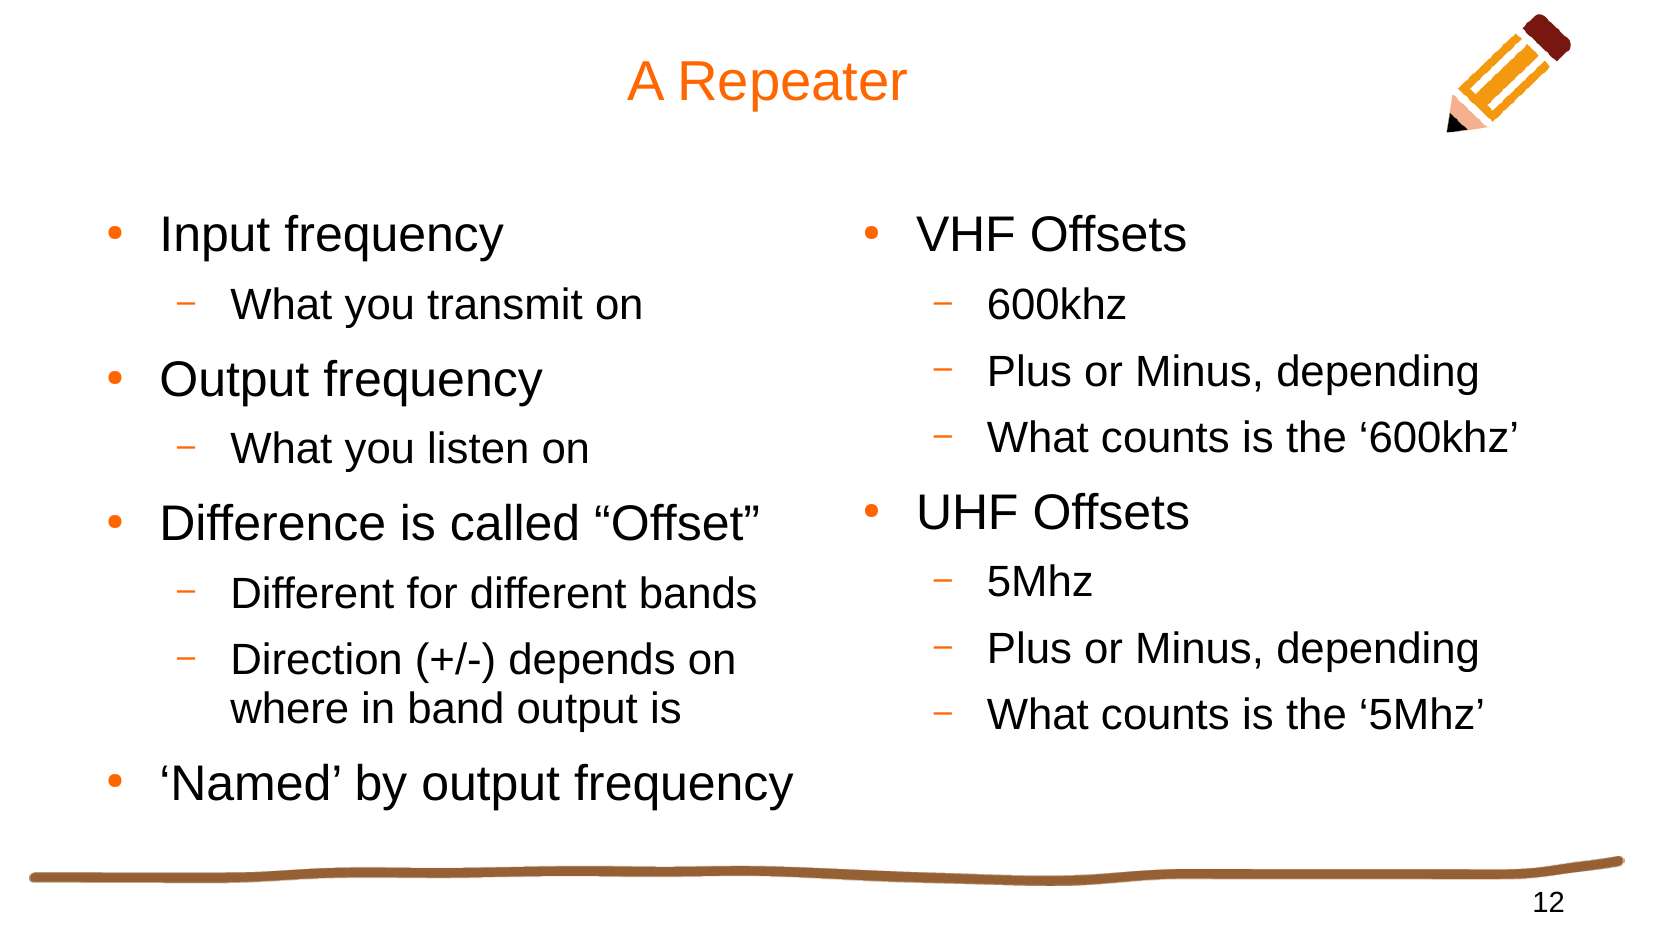

# A Repeater
Input frequency
What you transmit on
Output frequency
What you listen on
Difference is called “Offset”
Different for different bands
Direction (+/-) depends on where in band output is
‘Named’ by output frequency
VHF Offsets
600khz
Plus or Minus, depending
What counts is the ‘600khz’
UHF Offsets
5Mhz
Plus or Minus, depending
What counts is the ‘5Mhz’
12